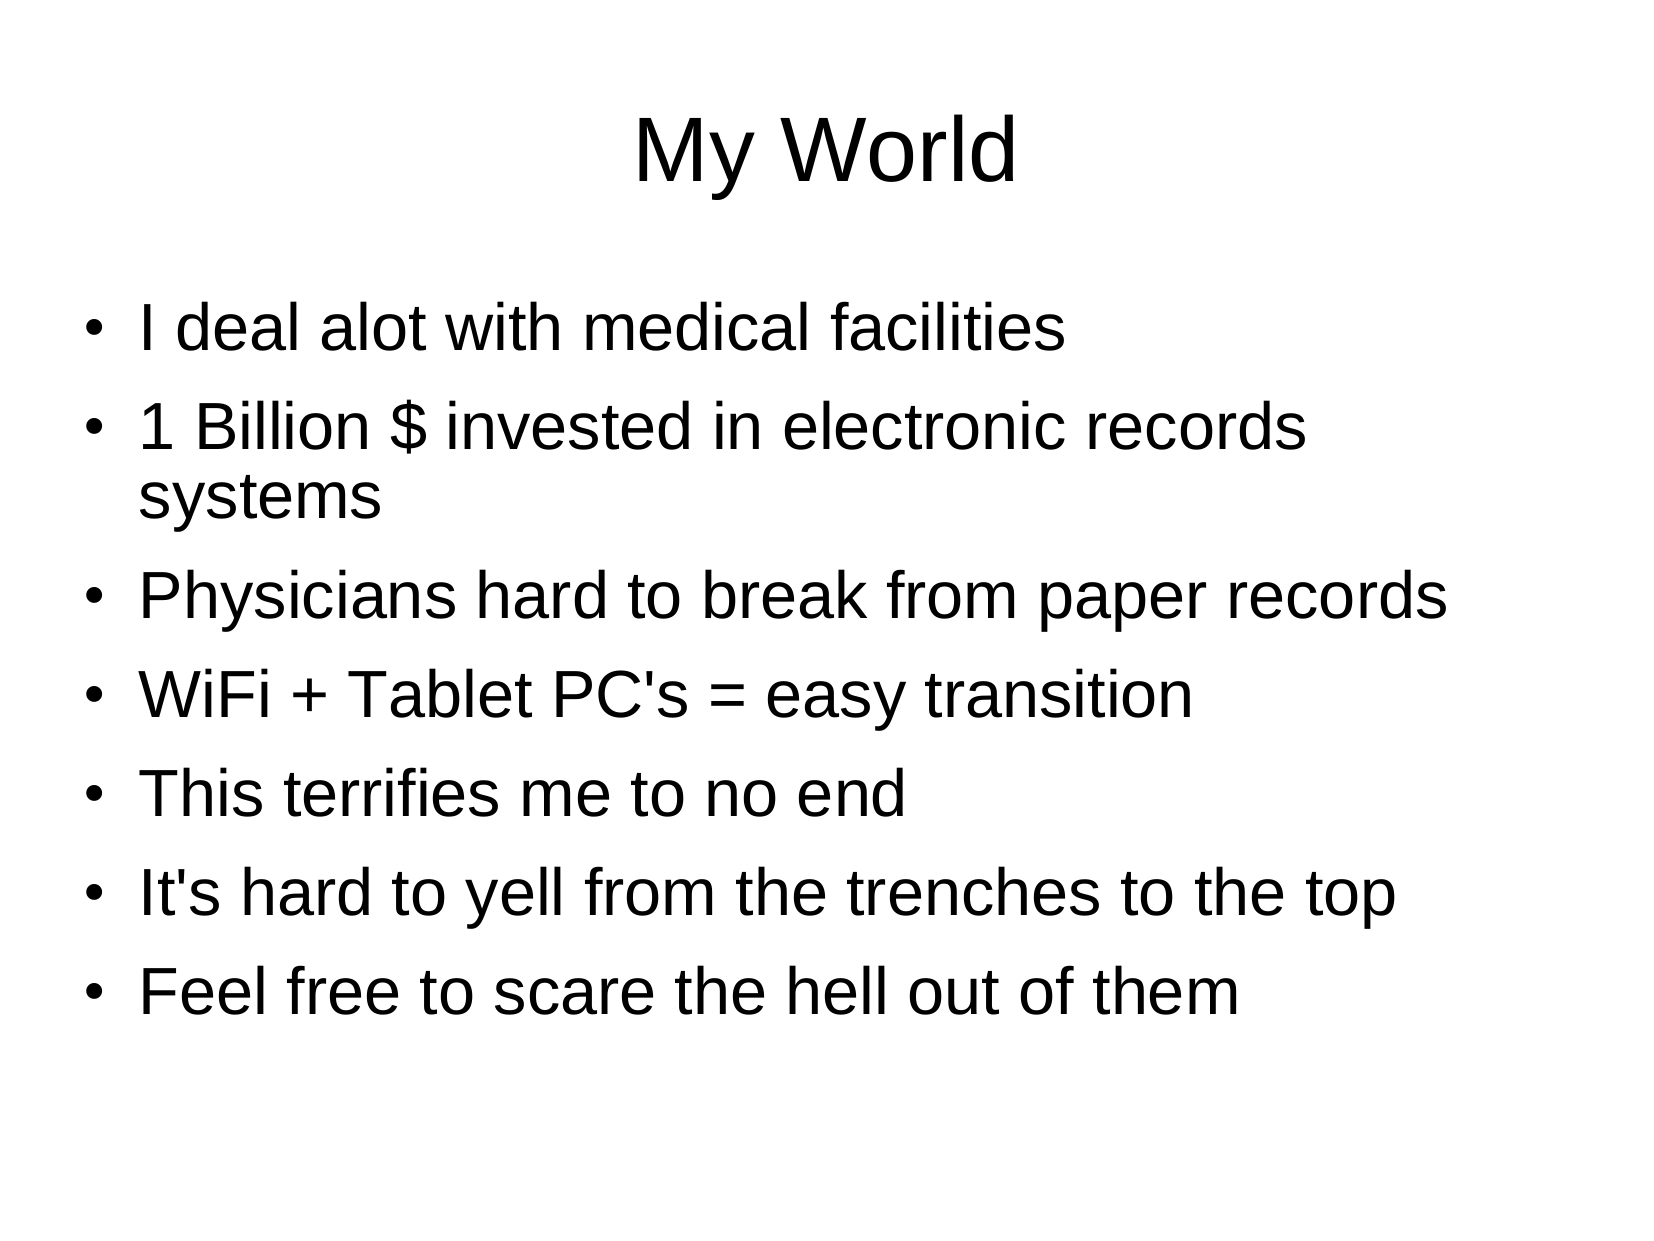

# My World
I deal alot with medical facilities
1 Billion $ invested in electronic records systems
Physicians hard to break from paper records
WiFi + Tablet PC's = easy transition
This terrifies me to no end
It's hard to yell from the trenches to the top
Feel free to scare the hell out of them